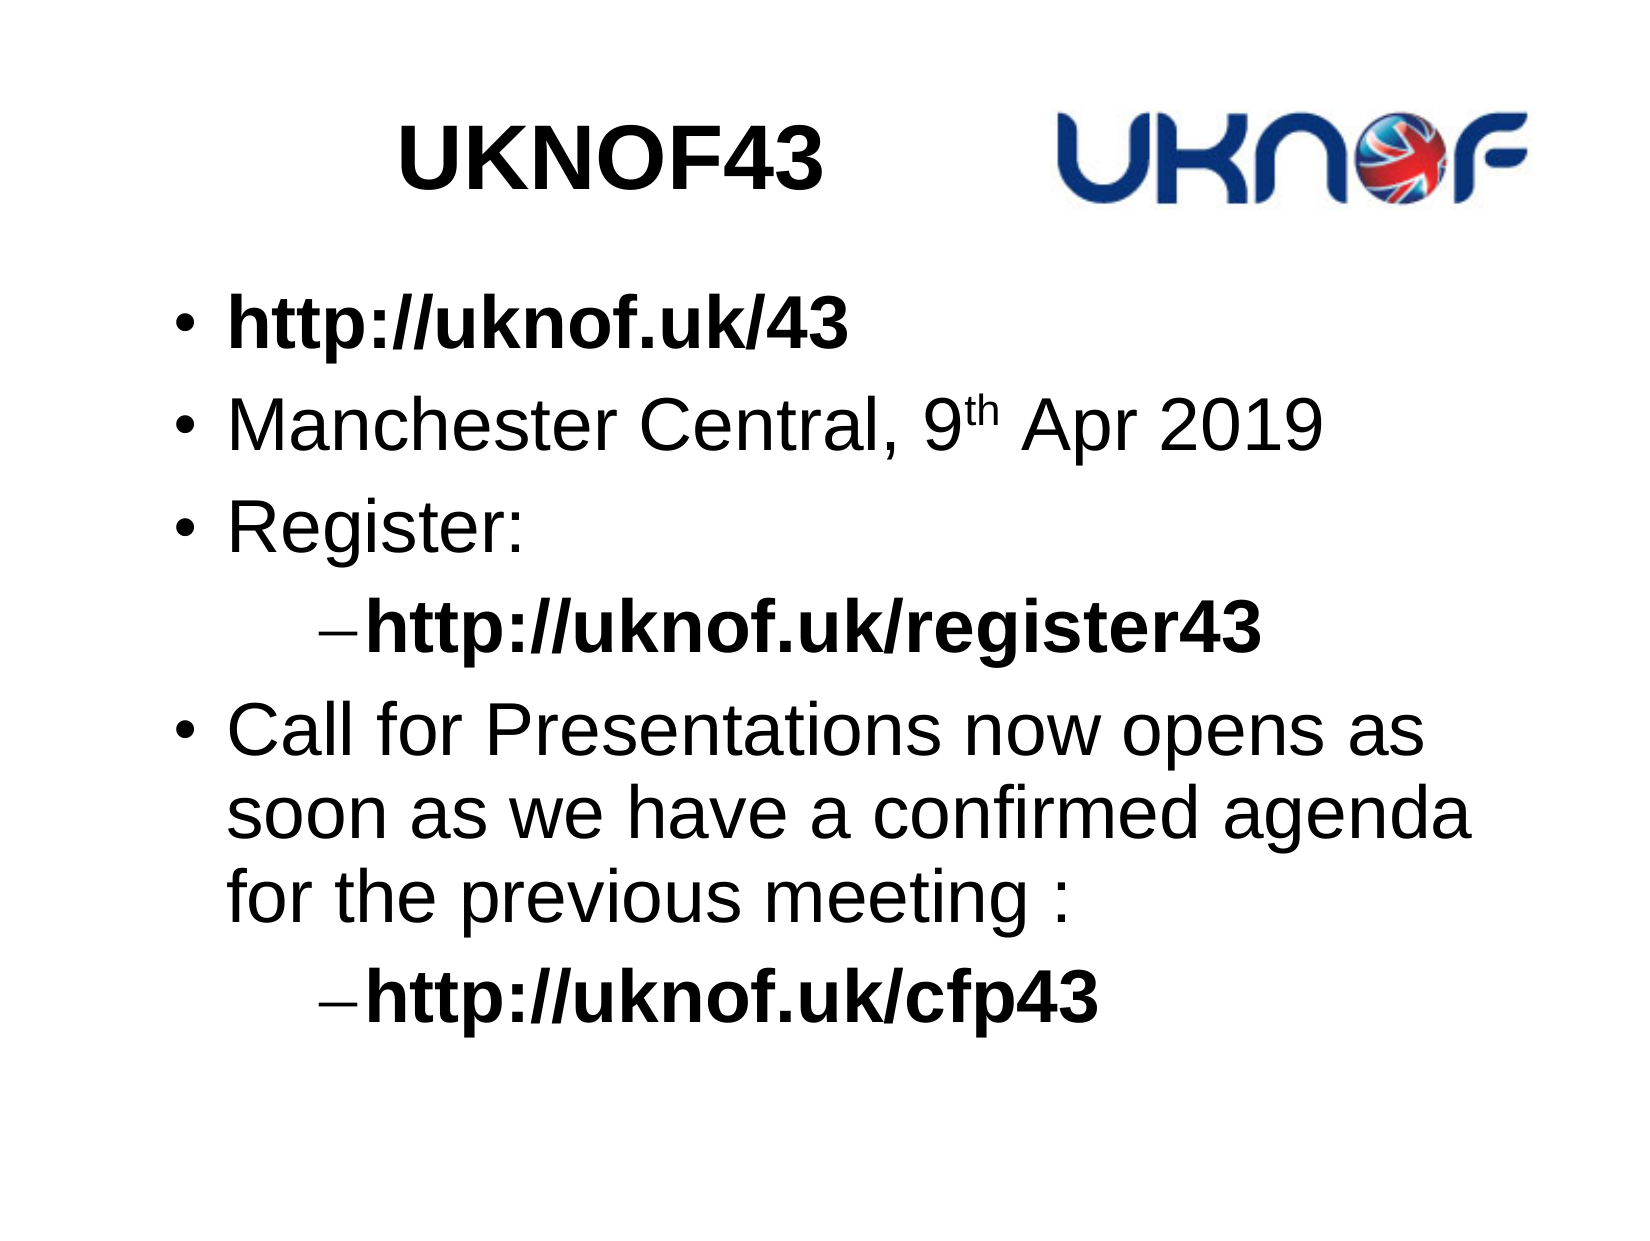

# UKNOF43
http://uknof.uk/43
Manchester Central, 9th Apr 2019
Register:
http://uknof.uk/register43
Call for Presentations now opens as soon as we have a confirmed agenda for the previous meeting :
http://uknof.uk/cfp43